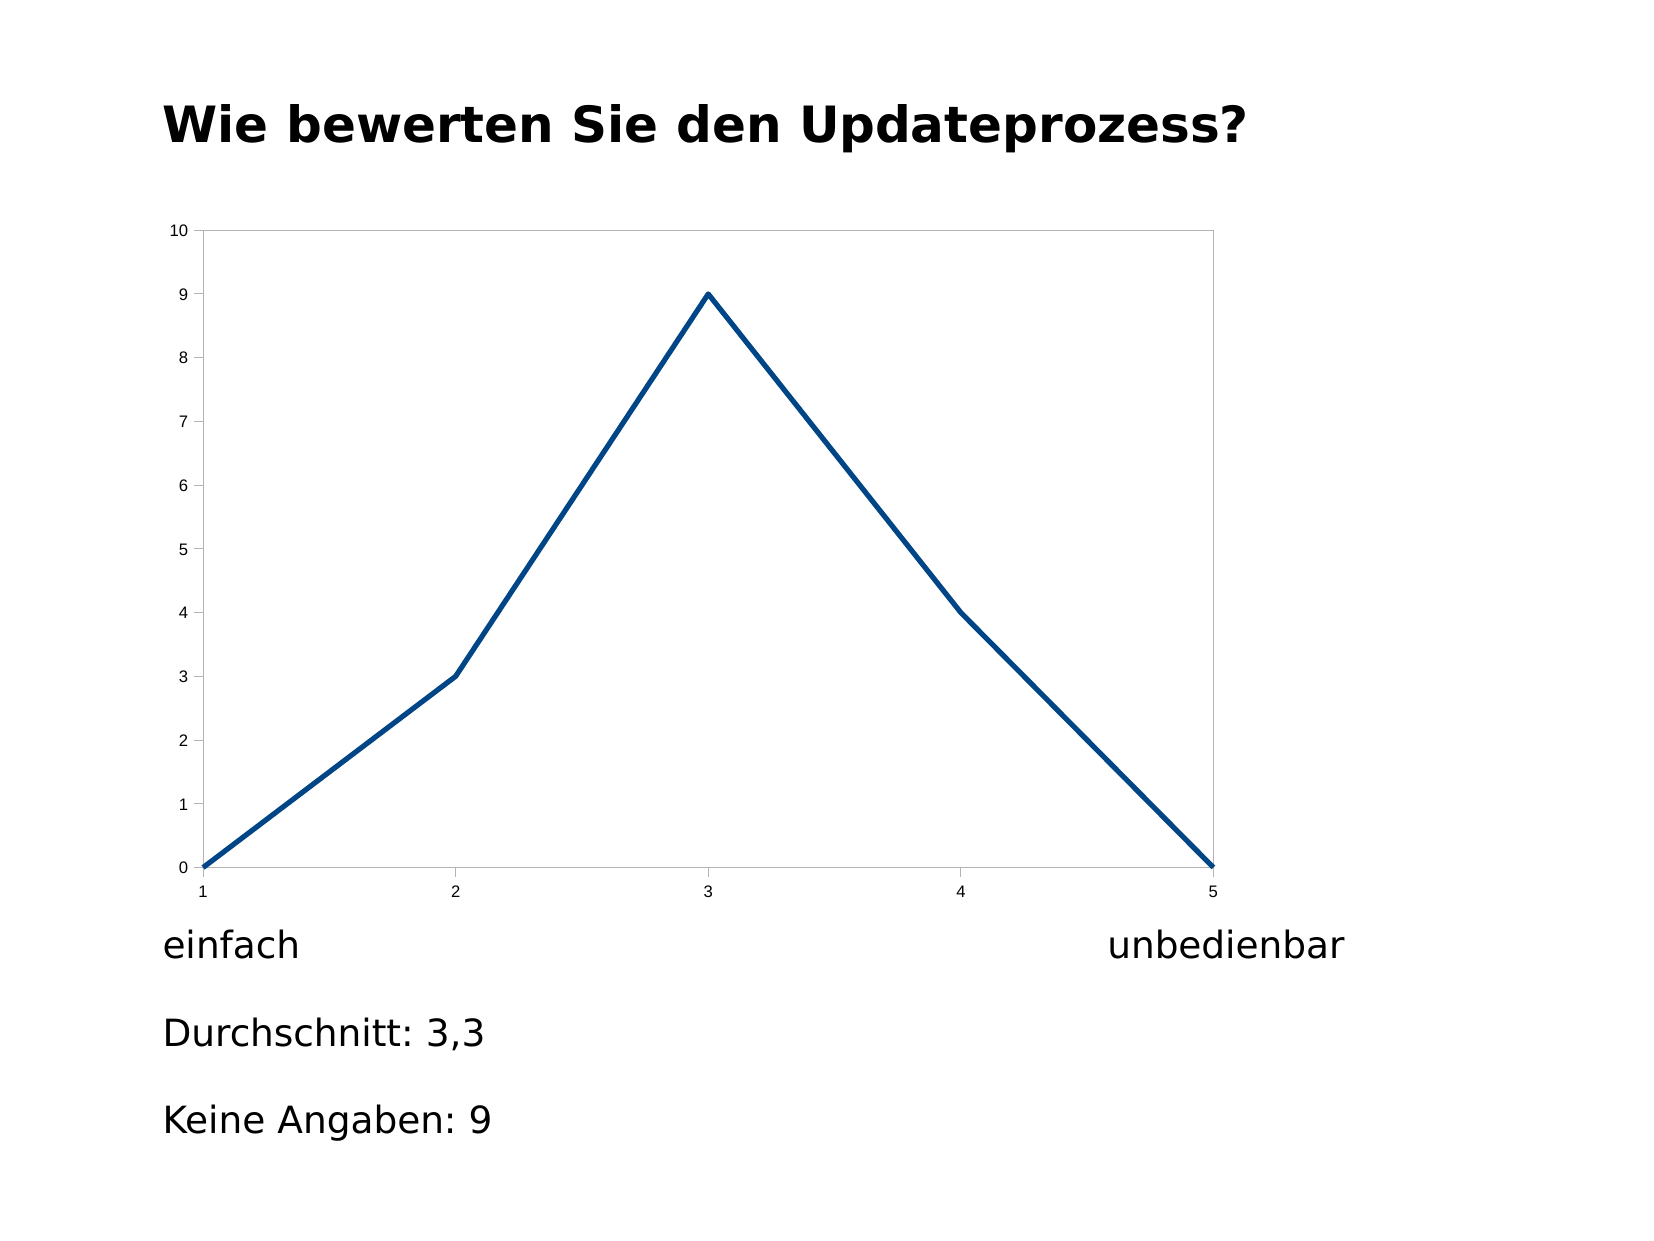

Wie bewerten Sie den Updateprozess?
### Chart
| Category | Zeile 32 |
|---|---|
| 1 | 0.0 |
| 2 | 3.0 |
| 3 | 9.0 |
| 4 | 4.0 |
| 5 | 0.0 |einfach
unbedienbar
Durchschnitt: 3,3
Keine Angaben: 9